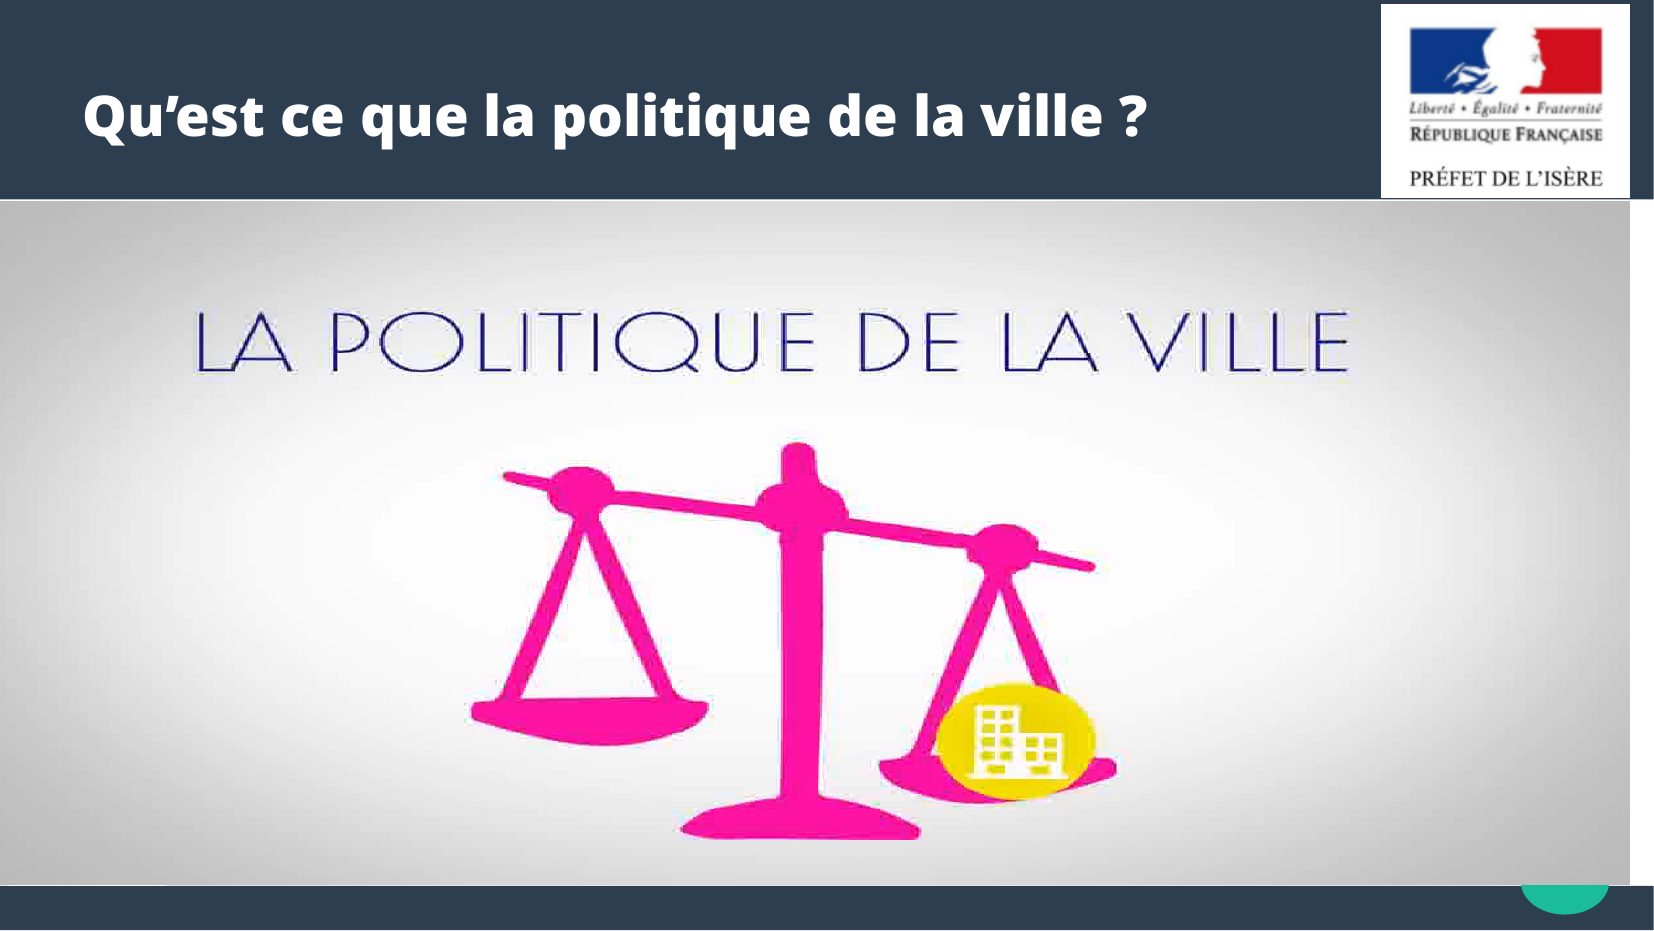

# Qu’est ce que la politique de la ville ?